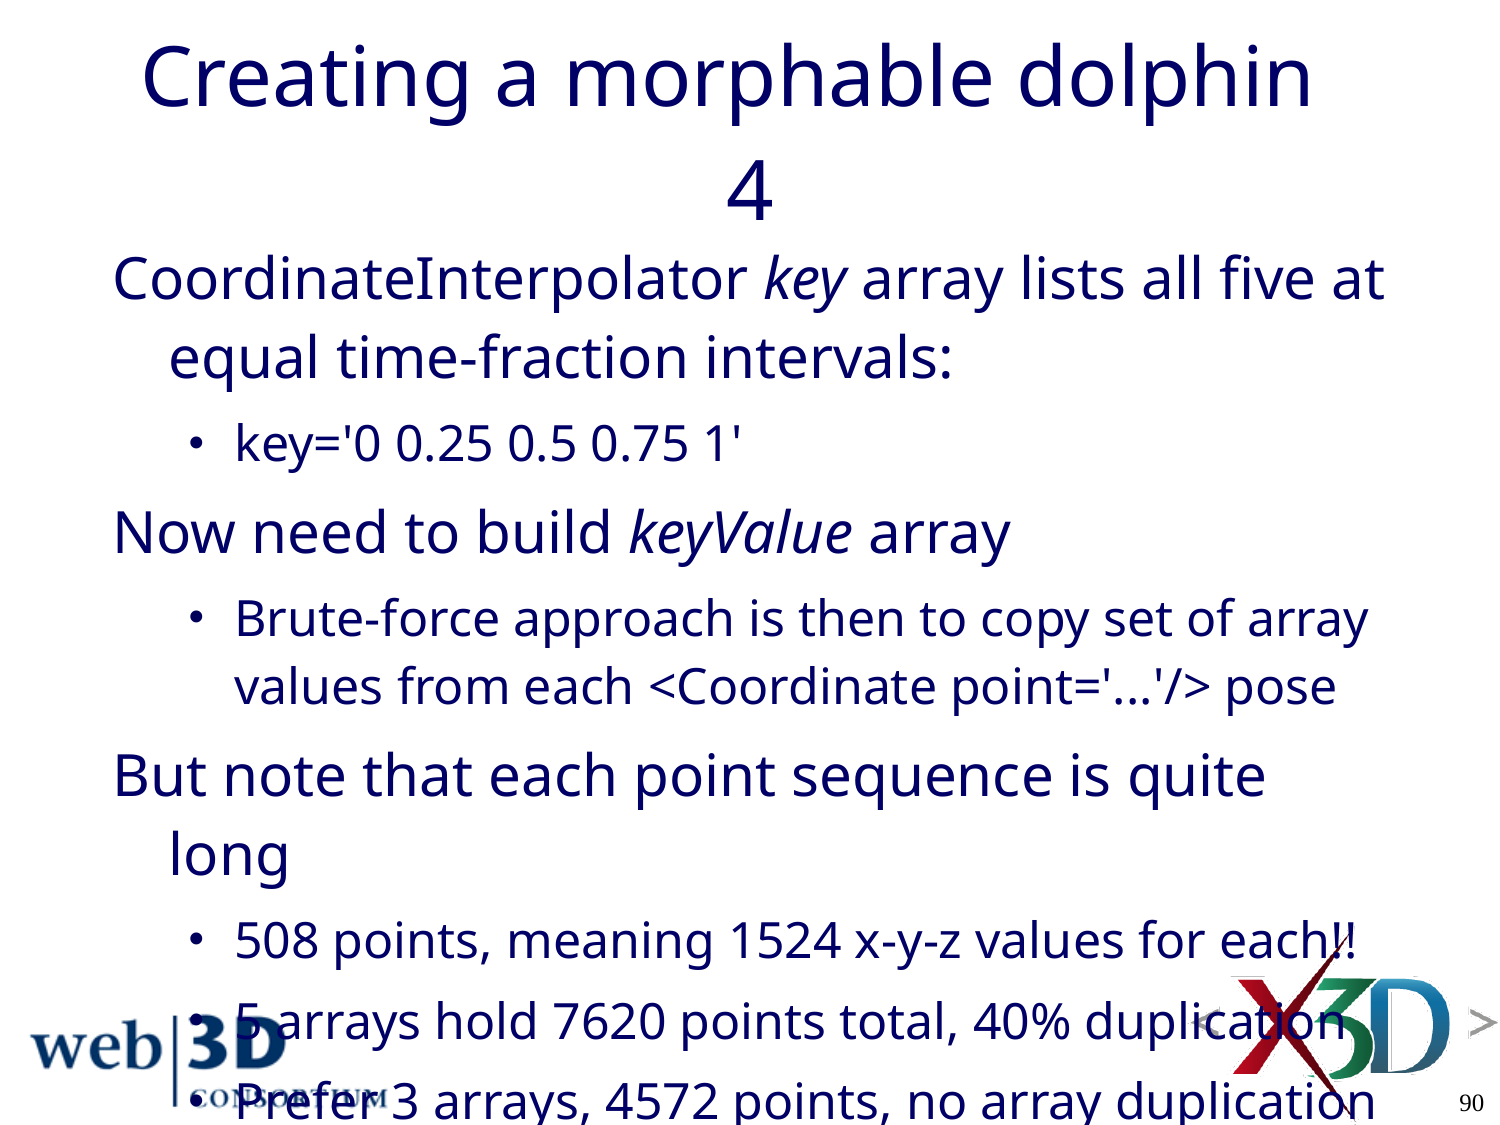

# Creating a morphable dolphin 4
CoordinateInterpolator key array lists all five at equal time-fraction intervals:
key='0 0.25 0.5 0.75 1'
Now need to build keyValue array
Brute-force approach is then to copy set of array values from each <Coordinate point='...'/> pose
But note that each point sequence is quite long
508 points, meaning 1524 x-y-z values for each!!
5 arrays hold 7620 points total, 40% duplication
Prefer 3 arrays, 4572 points, no array duplication